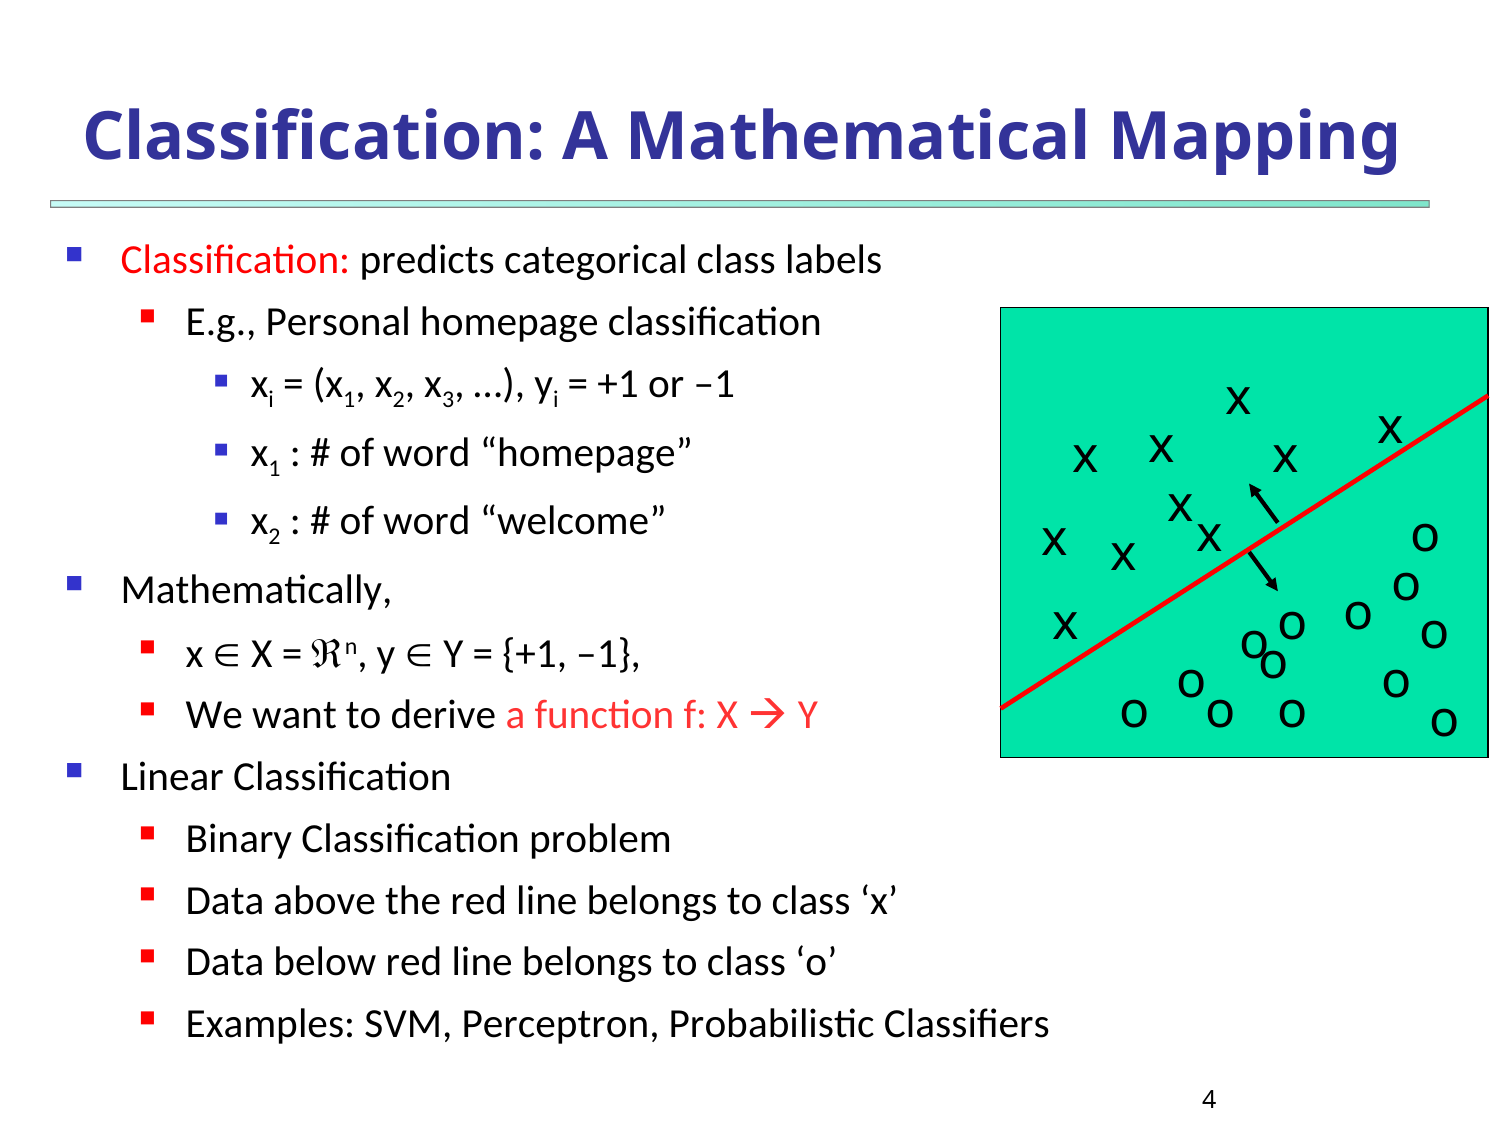

# Classification: A Mathematical Mapping
Classification: predicts categorical class labels
E.g., Personal homepage classification
xi = (x1, x2, x3, …), yi = +1 or –1
x1 : # of word “homepage”
x2 : # of word “welcome”
Mathematically,
x  X = n, y  Y = {+1, –1},
We want to derive a function f: X  Y
Linear Classification
Binary Classification problem
Data above the red line belongs to class ‘x’
Data below red line belongs to class ‘o’
Examples: SVM, Perceptron, Probabilistic Classifiers
x
x
x
x
x
x
x
o
x
x
o
o
x
o
o
o
o
o
o
o
o
o
o